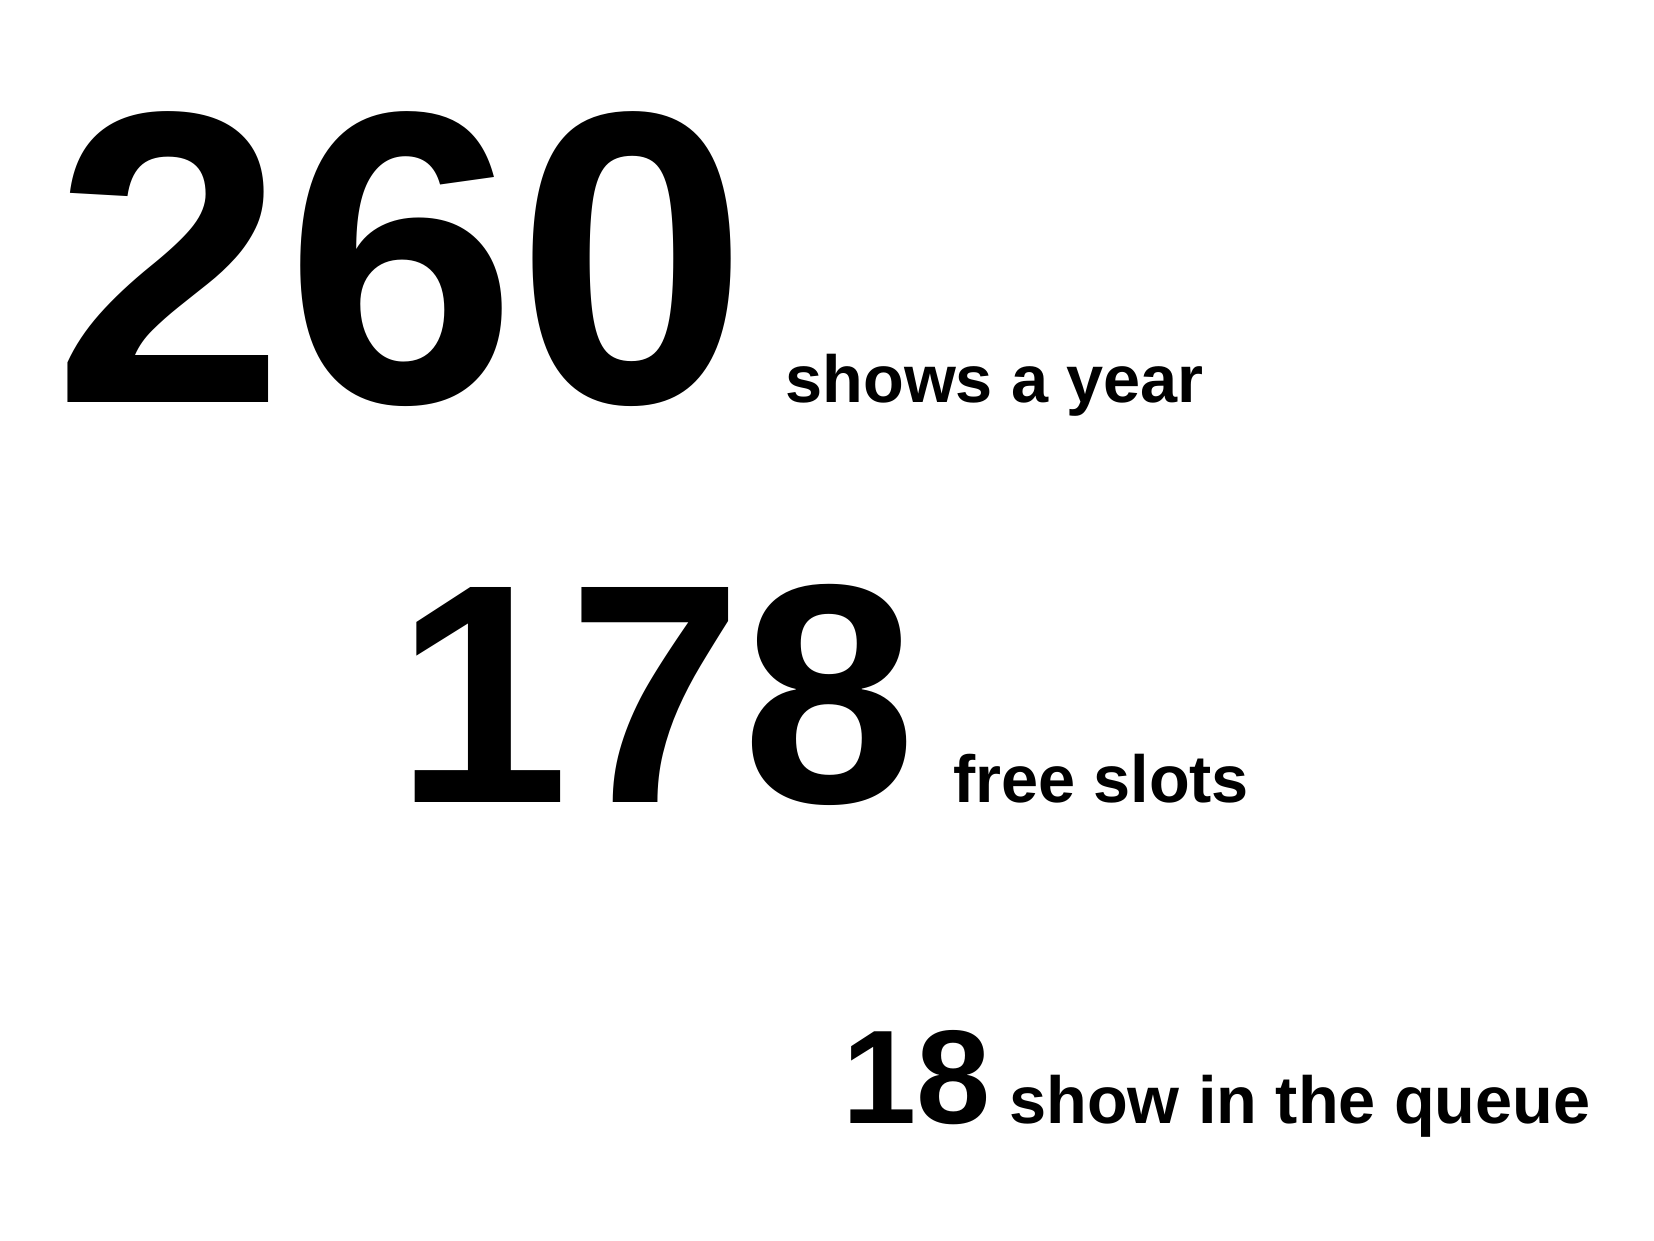

# 260 shows a year
178 free slots
18 show in the queue